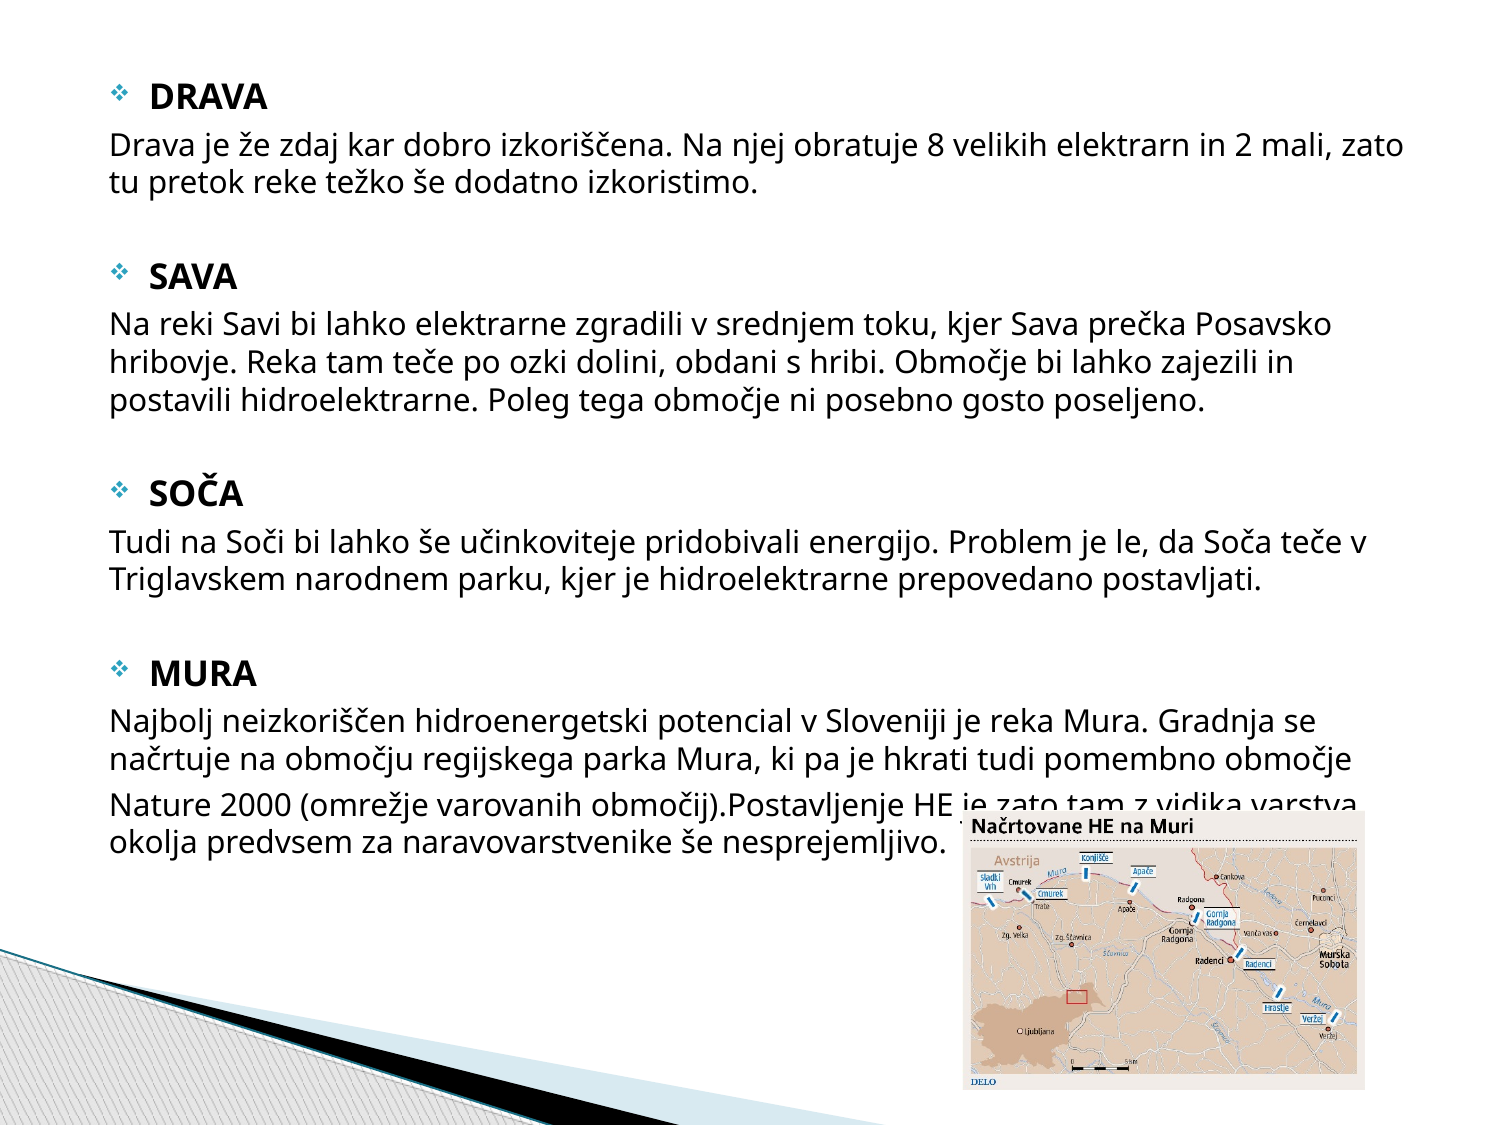

# DRAVA
Drava je že zdaj kar dobro izkoriščena. Na njej obratuje 8 velikih elektrarn in 2 mali, zato tu pretok reke težko še dodatno izkoristimo.
SAVA
Na reki Savi bi lahko elektrarne zgradili v srednjem toku, kjer Sava prečka Posavsko hribovje. Reka tam teče po ozki dolini, obdani s hribi. Območje bi lahko zajezili in postavili hidroelektrarne. Poleg tega območje ni posebno gosto poseljeno.
SOČA
Tudi na Soči bi lahko še učinkoviteje pridobivali energijo. Problem je le, da Soča teče v Triglavskem narodnem parku, kjer je hidroelektrarne prepovedano postavljati.
MURA
Najbolj neizkoriščen hidroenergetski potencial v Sloveniji je reka Mura. Gradnja se načrtuje na območju regijskega parka Mura, ki pa je hkrati tudi pomembno območje
Nature 2000 (omrežje varovanih območij).Postavljenje HE je zato tam z vidika varstva okolja predvsem za naravovarstvenike še nesprejemljivo.